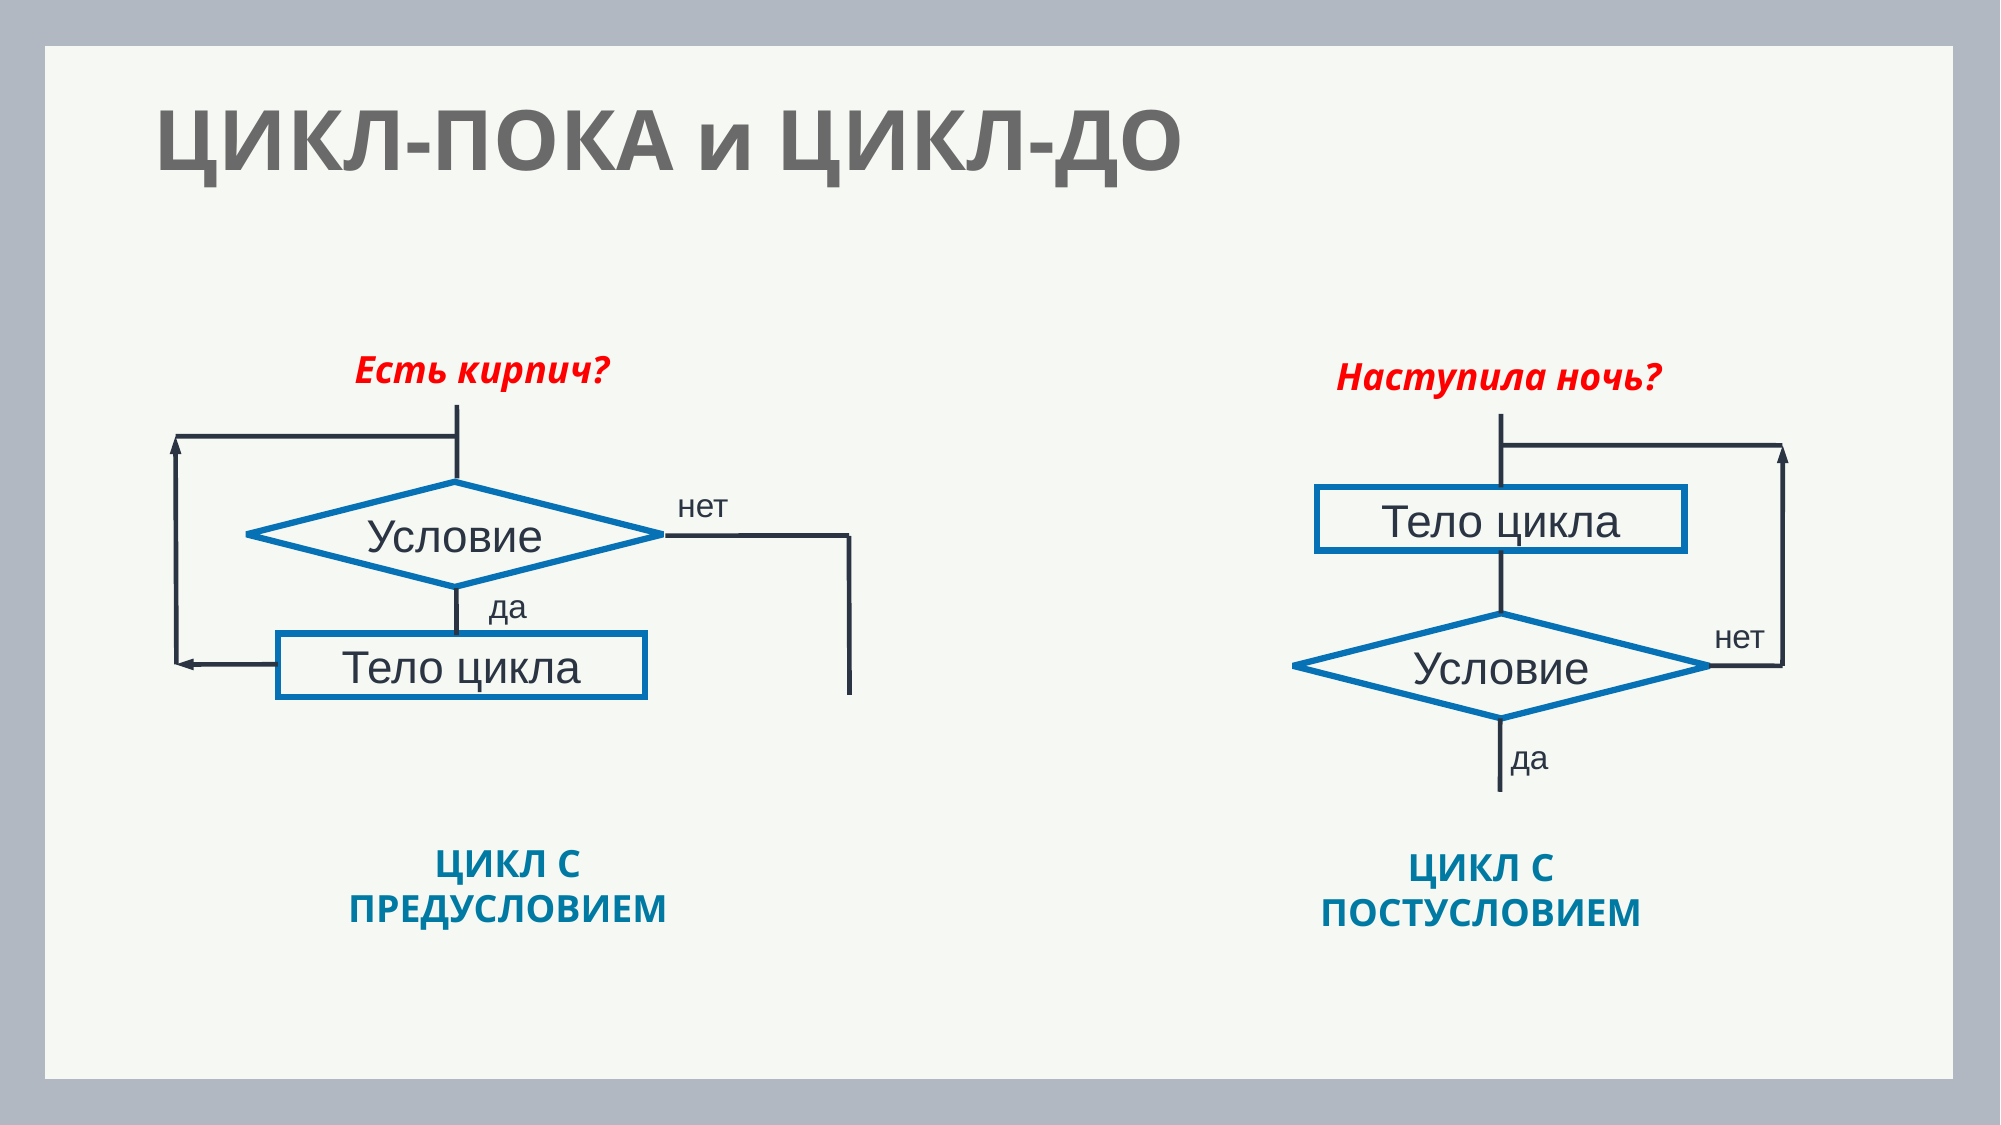

ЦИКЛ-ПОКА и ЦИКЛ-ДО
Есть кирпич?
Наступила ночь?
Условие
нет
Тело цикла
да
Условие
нет
Тело цикла
да
ЦИКЛ С ПРЕДУСЛОВИЕМ
ЦИКЛ С ПОСТУСЛОВИЕМ